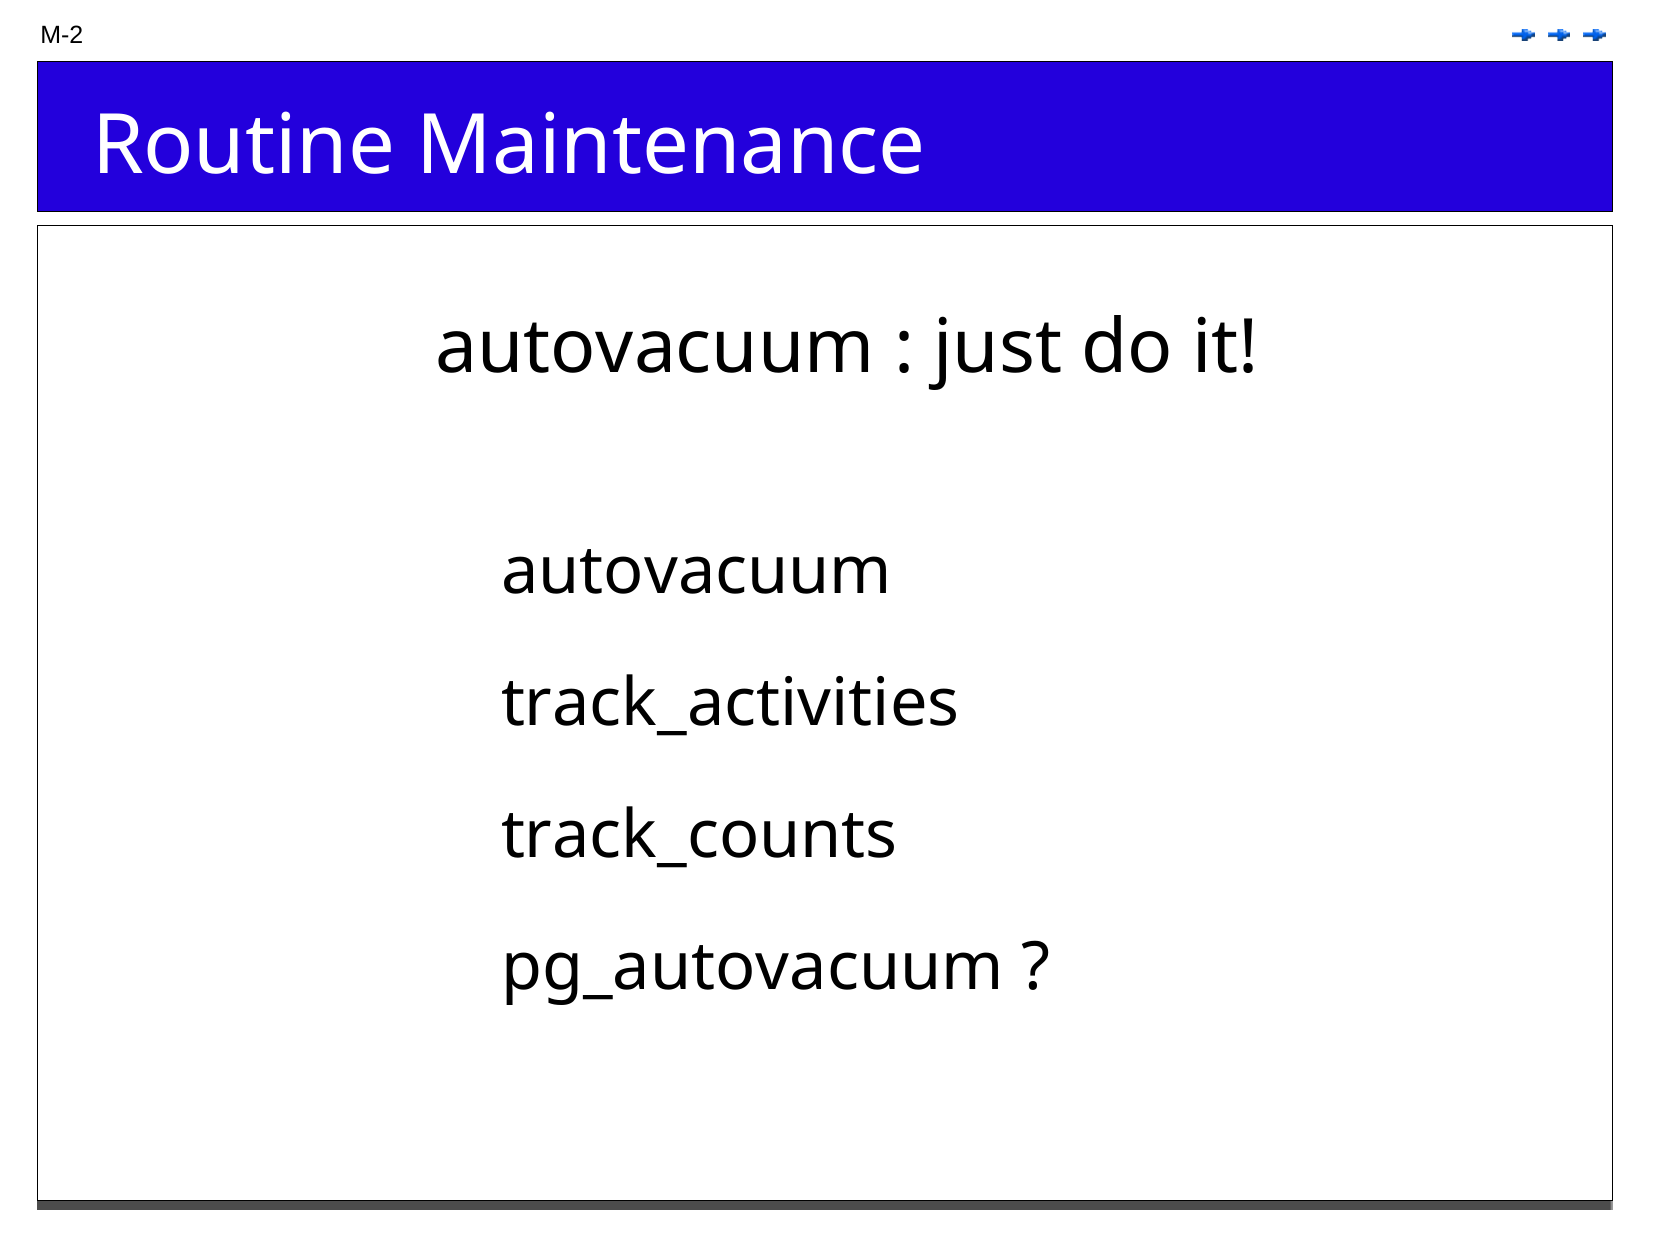

M-2
Routine Maintenance
autovacuum : just do it!
 autovacuum
 track_activities
 track_counts
 pg_autovacuum ?